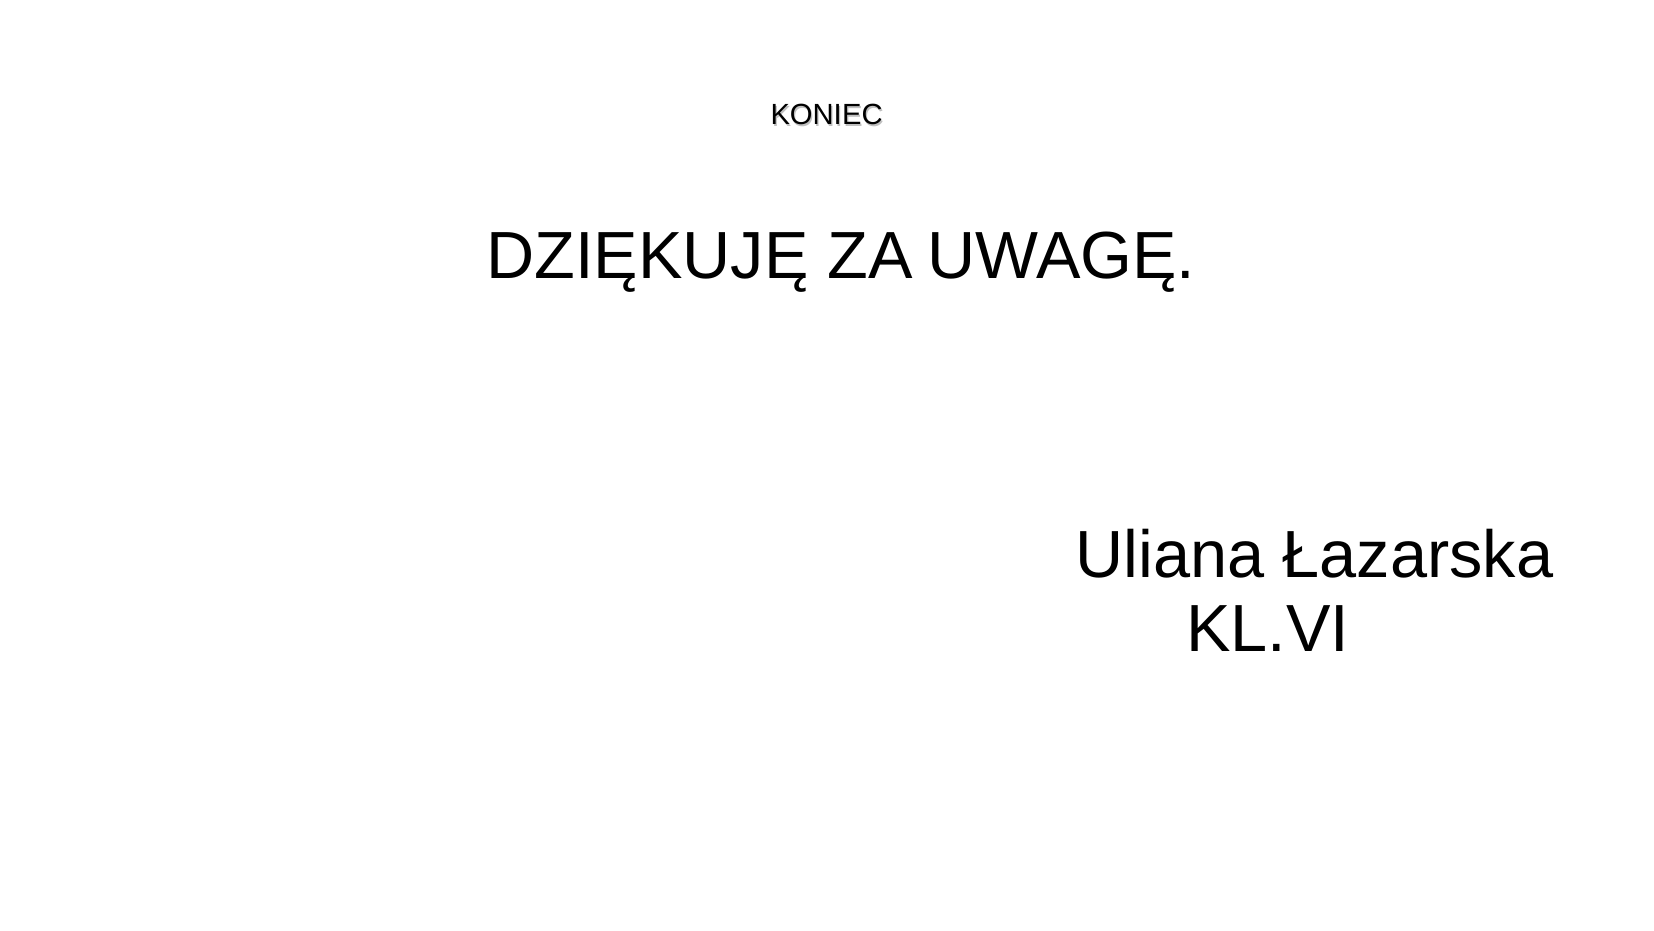

# KONIEC
 DZIĘKUJĘ ZA UWAGĘ.
 Uliana Łazarska
 KL.VI